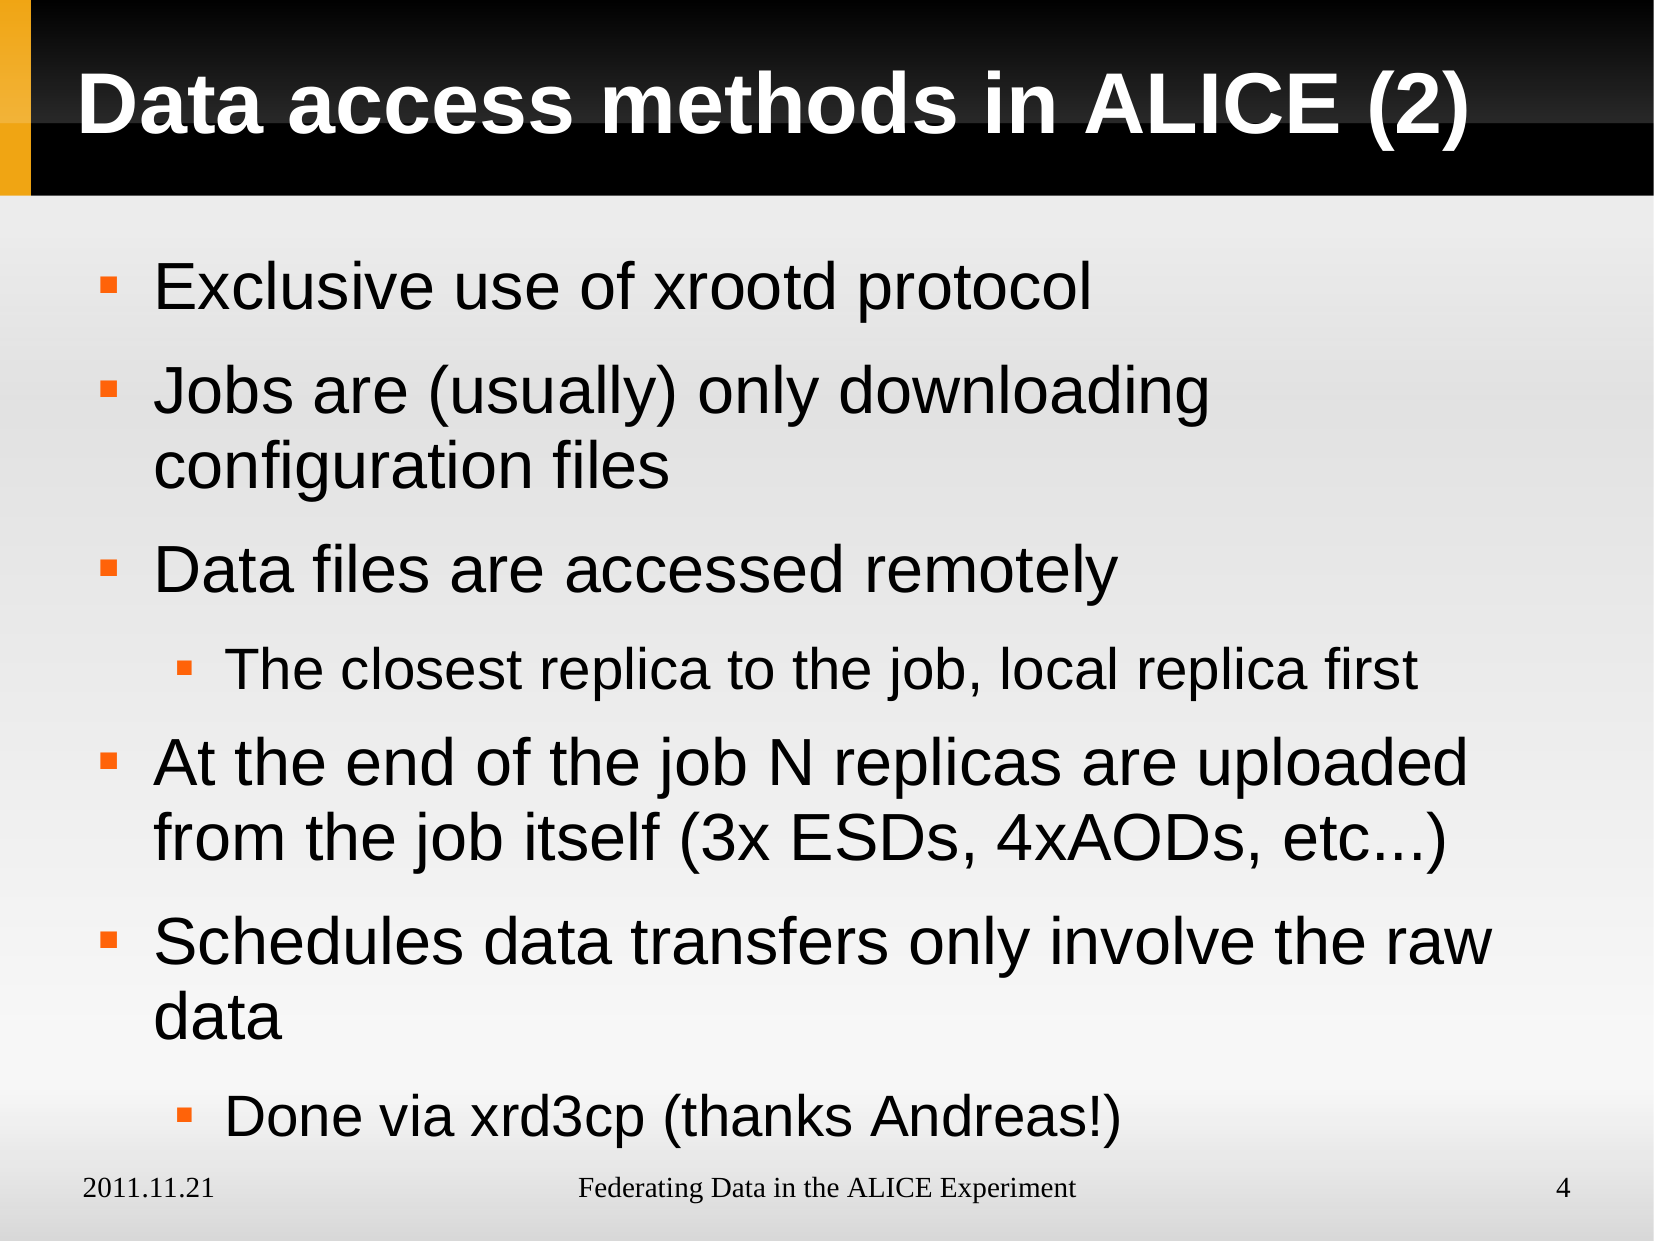

# Data access methods in ALICE (2)
Exclusive use of xrootd protocol
Jobs are (usually) only downloading configuration files
Data files are accessed remotely
The closest replica to the job, local replica first
At the end of the job N replicas are uploaded from the job itself (3x ESDs, 4xAODs, etc...)
Schedules data transfers only involve the raw data
Done via xrd3cp (thanks Andreas!)
2011.11.21
Federating Data in the ALICE Experiment
4